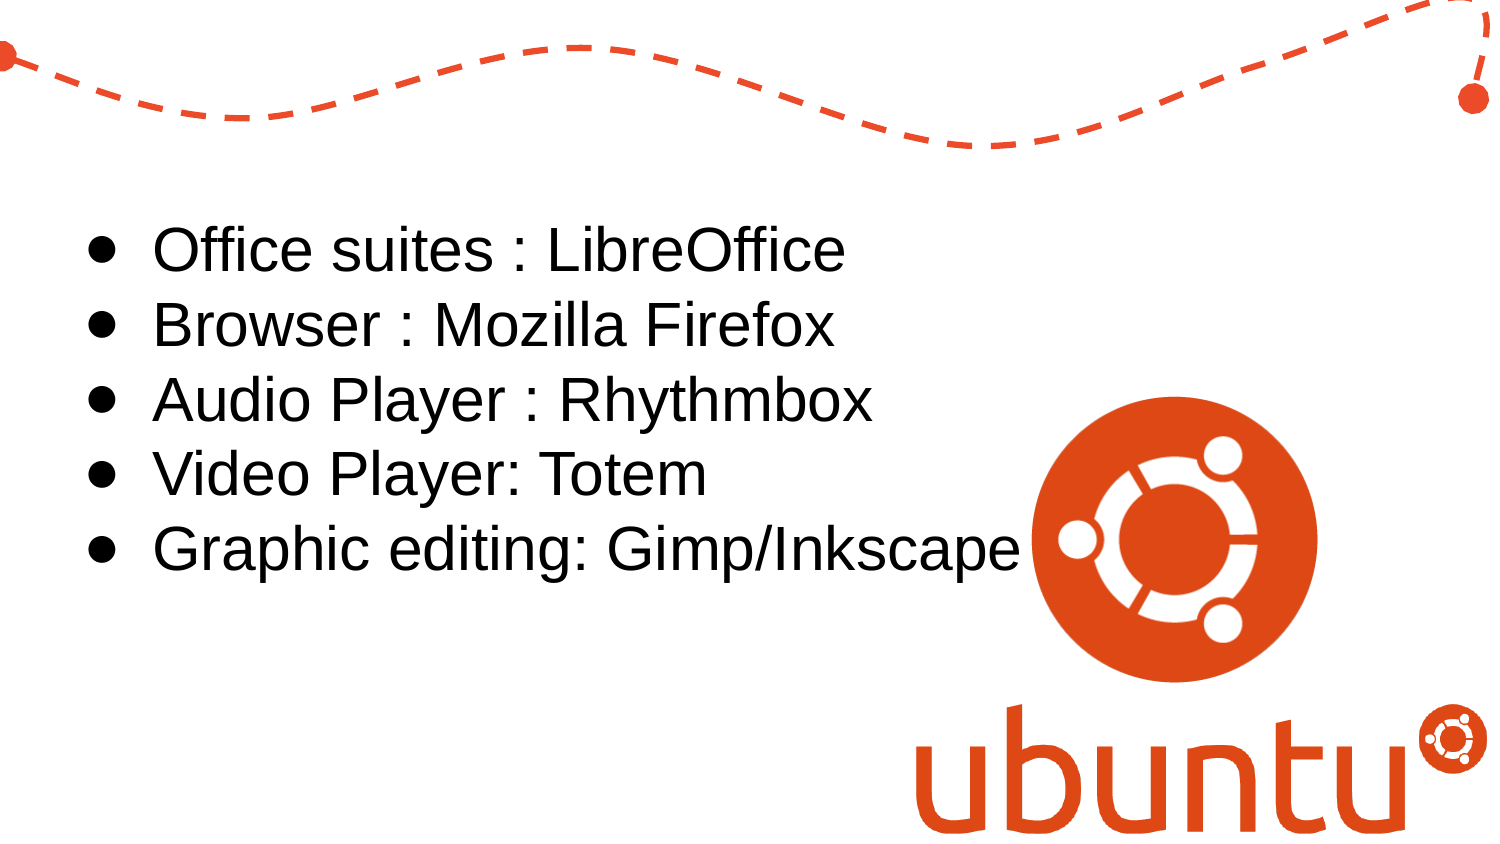

# Office suites : LibreOffice
Browser : Mozilla Firefox
Audio Player : Rhythmbox
Video Player: Totem
Graphic editing: Gimp/Inkscape